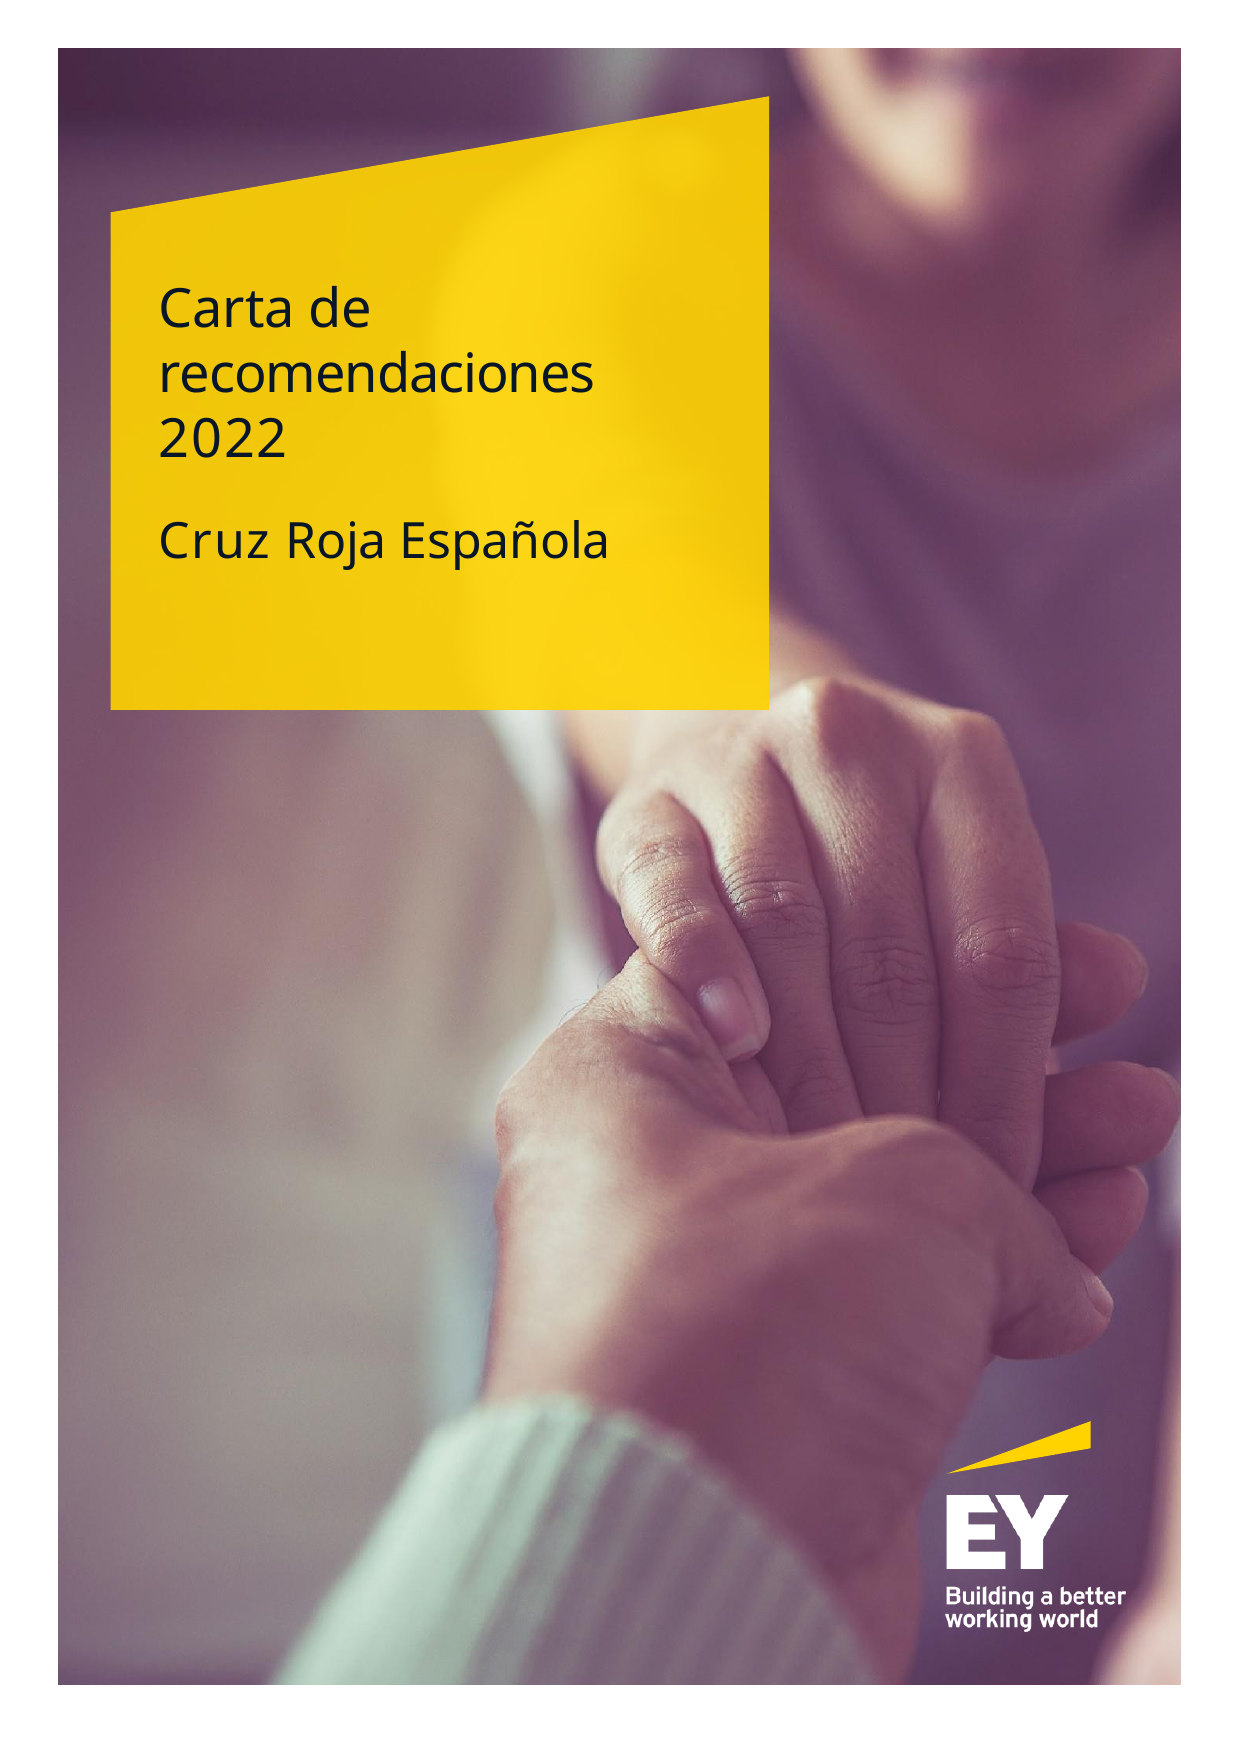

Carta de recomendaciones 2022
Cruz Roja Española